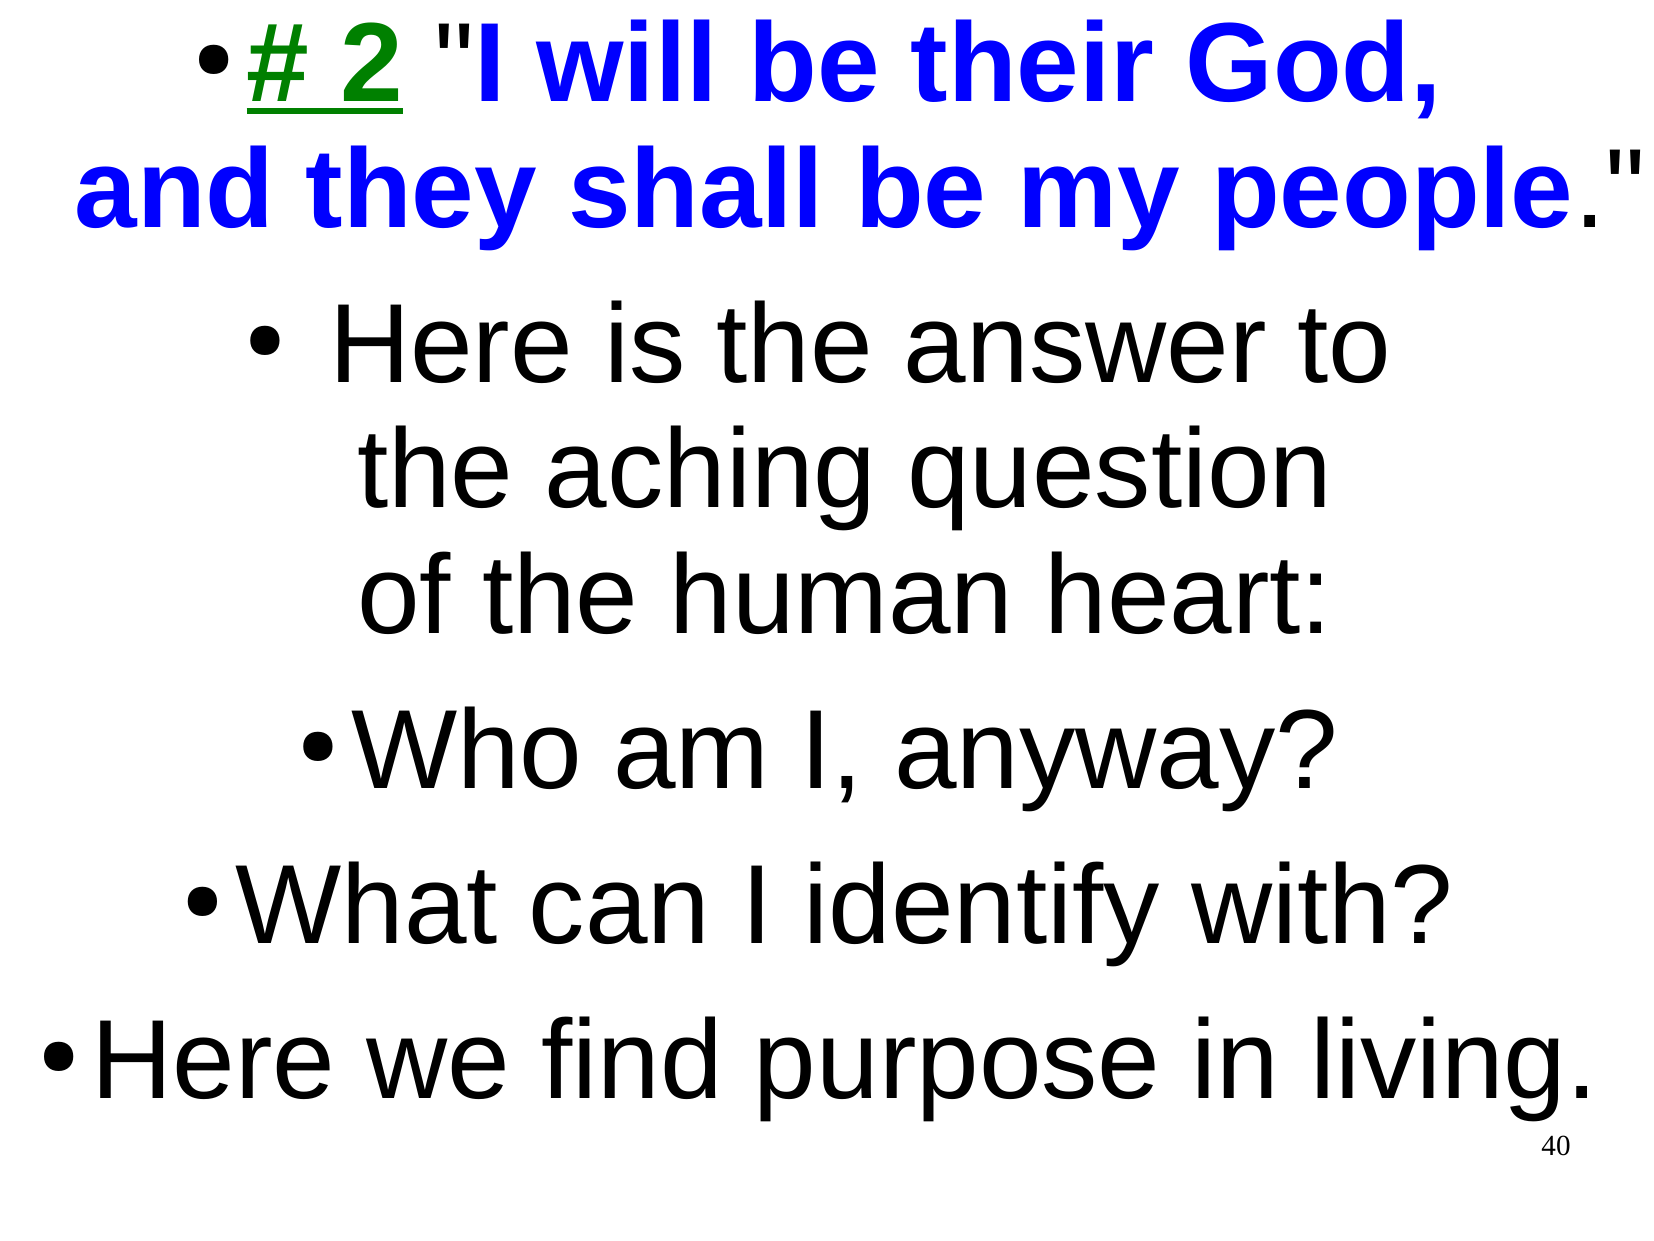

# # 2 "I will be their God, and they shall be my people."
 Here is the answer to
the aching question
of the human heart:
Who am I, anyway?
What can I identify with?
Here we find purpose in living.
40